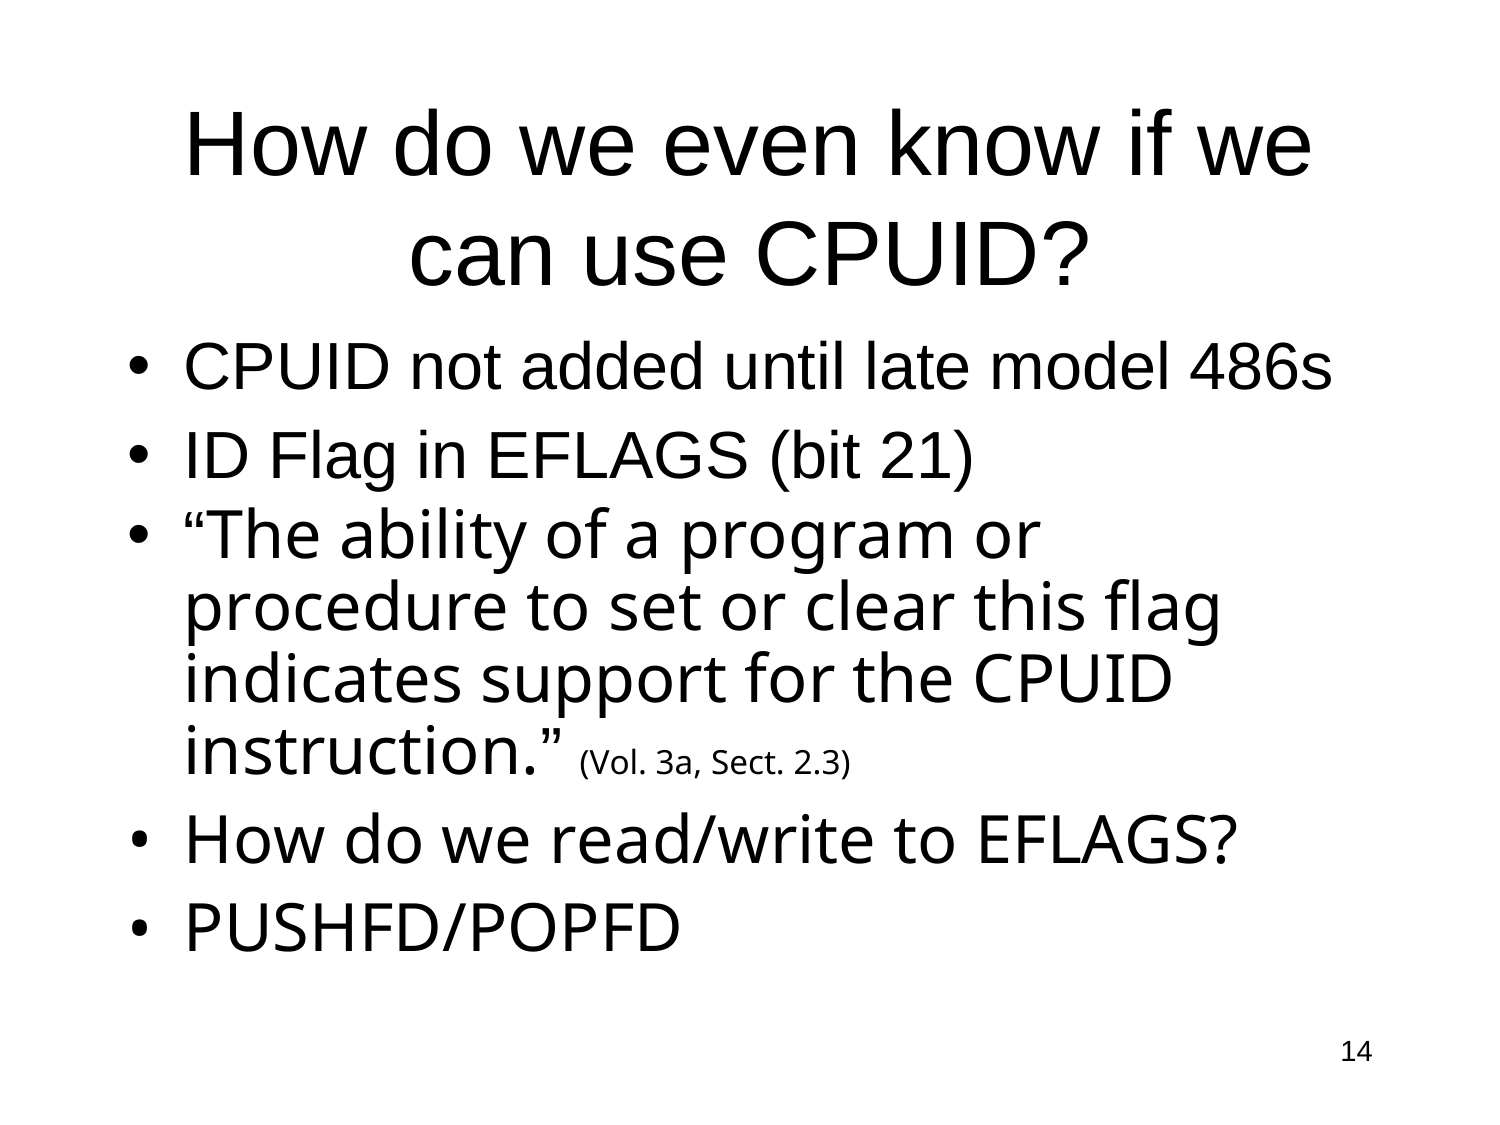

# How do we even know if we can use CPUID?
CPUID not added until late model 486s
ID Flag in EFLAGS (bit 21)
“The ability of a program or procedure to set or clear this flag indicates support for the CPUID instruction.” (Vol. 3a, Sect. 2.3)
How do we read/write to EFLAGS?
PUSHFD/POPFD